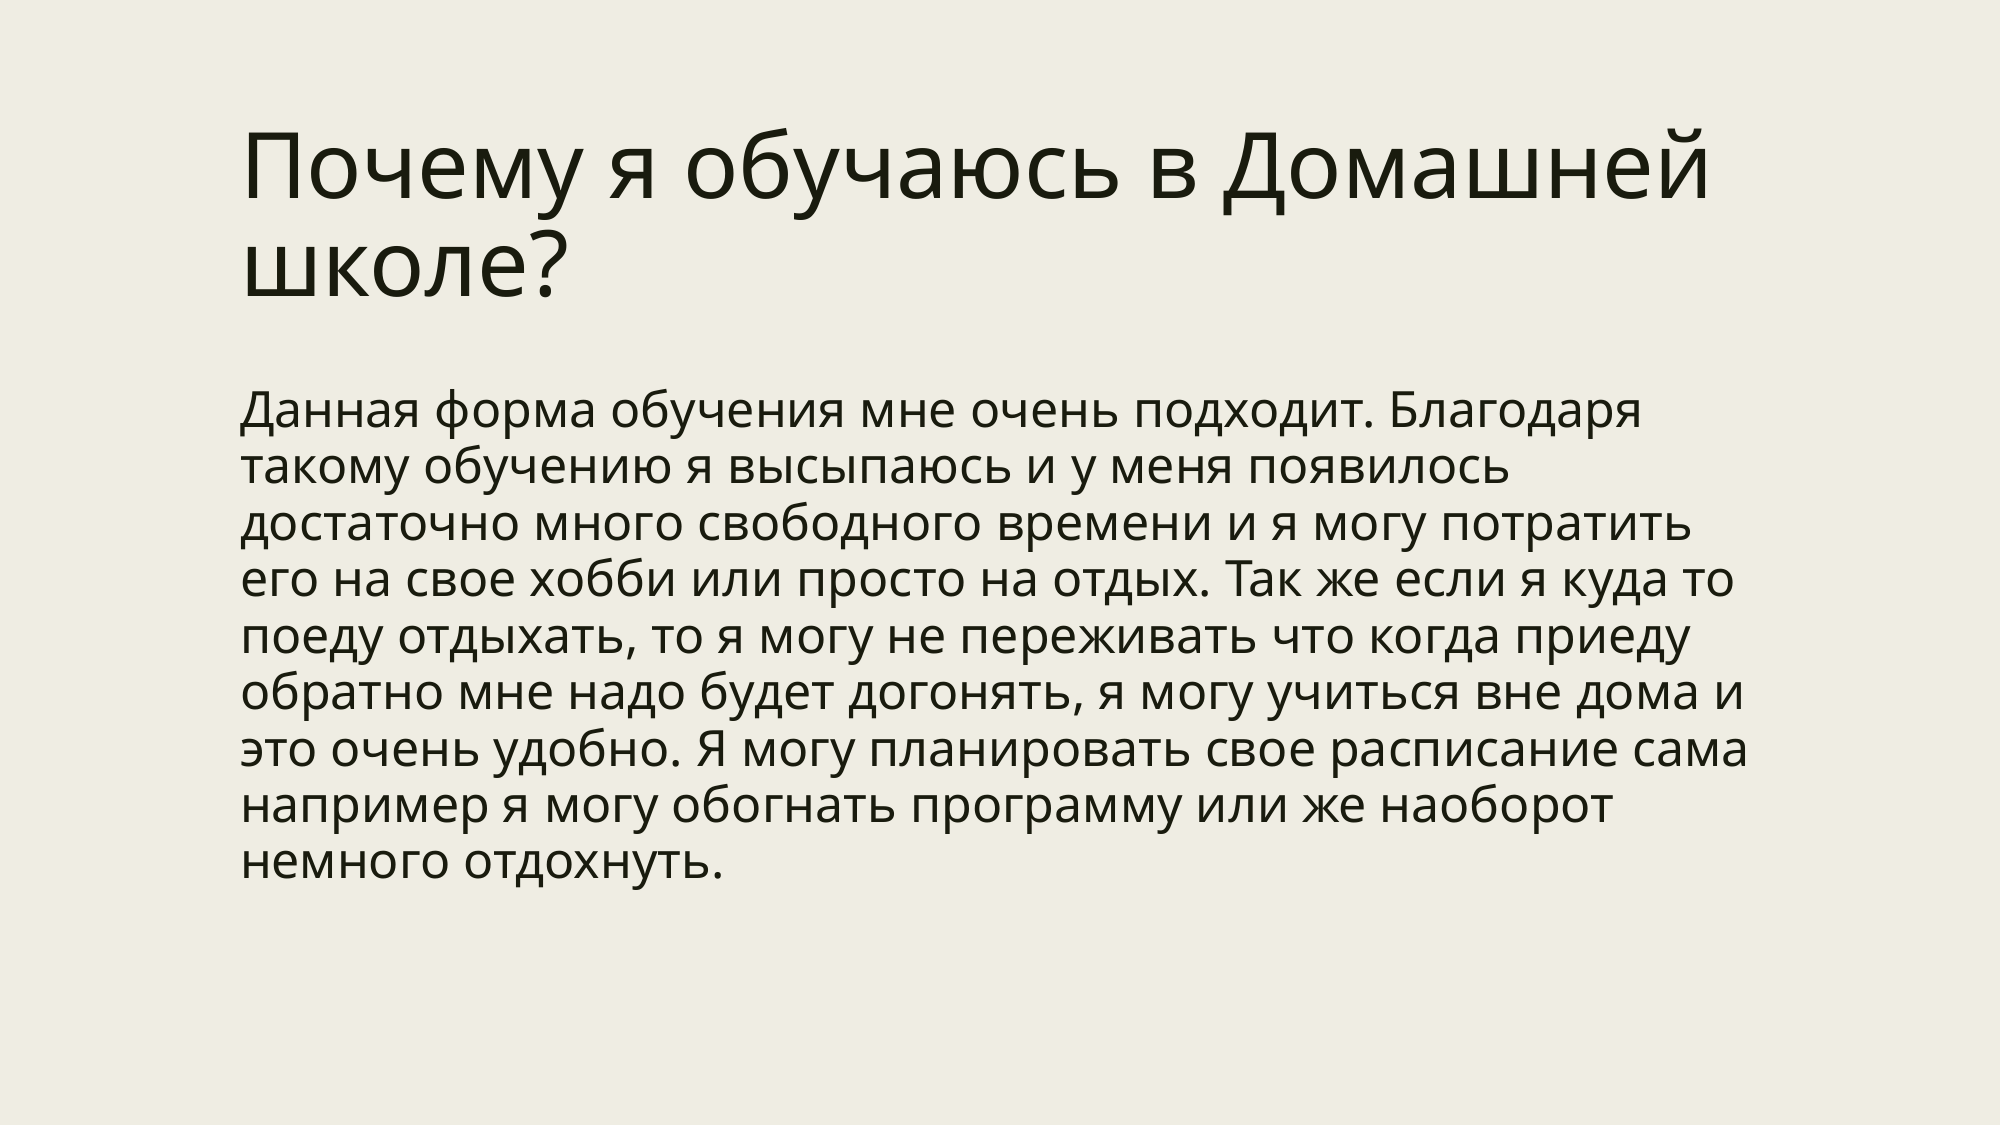

# Почему я обучаюсь в Домашней школе?
Данная форма обучения мне очень подходит. Благодаря такому обучению я высыпаюсь и у меня появилось достаточно много свободного времени и я могу потратить его на свое хобби или просто на отдых. Так же если я куда то поеду отдыхать, то я могу не переживать что когда приеду обратно мне надо будет догонять, я могу учиться вне дома и это очень удобно. Я могу планировать свое расписание сама например я могу обогнать программу или же наоборот немного отдохнуть.